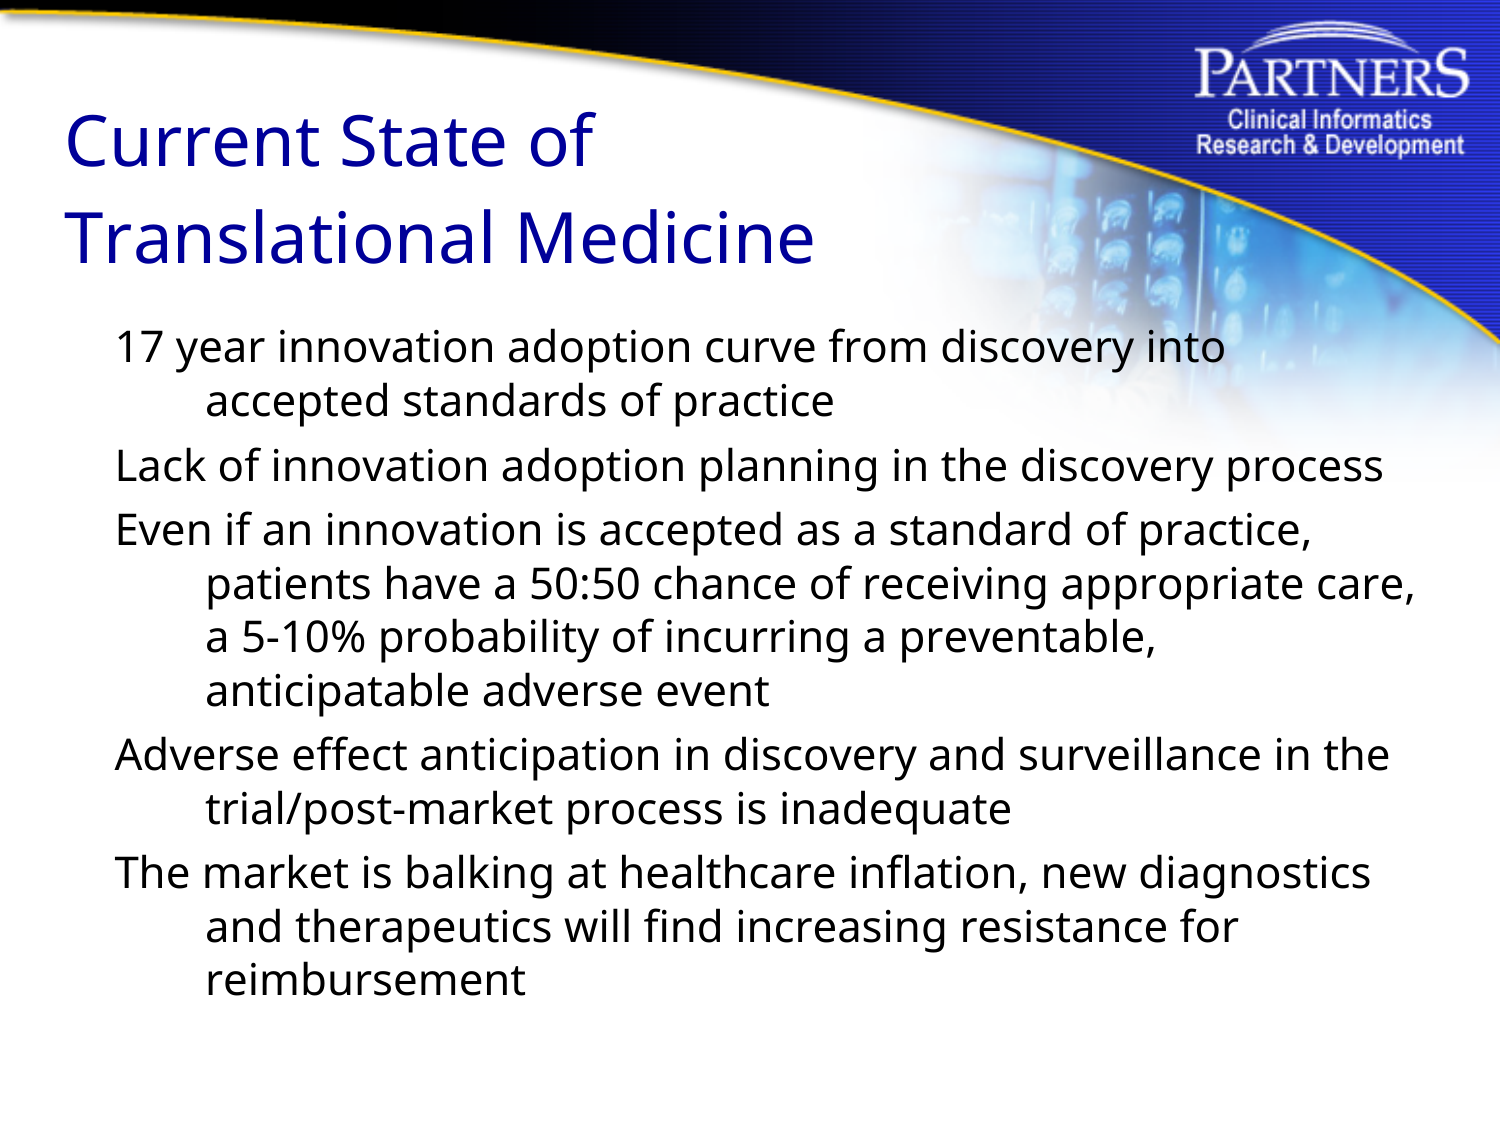

# Current State of Translational Medicine
17 year innovation adoption curve from discovery into accepted standards of practice
Lack of innovation adoption planning in the discovery process
Even if an innovation is accepted as a standard of practice, patients have a 50:50 chance of receiving appropriate care, a 5-10% probability of incurring a preventable, anticipatable adverse event
Adverse effect anticipation in discovery and surveillance in the trial/post-market process is inadequate
The market is balking at healthcare inflation, new diagnostics and therapeutics will find increasing resistance for reimbursement